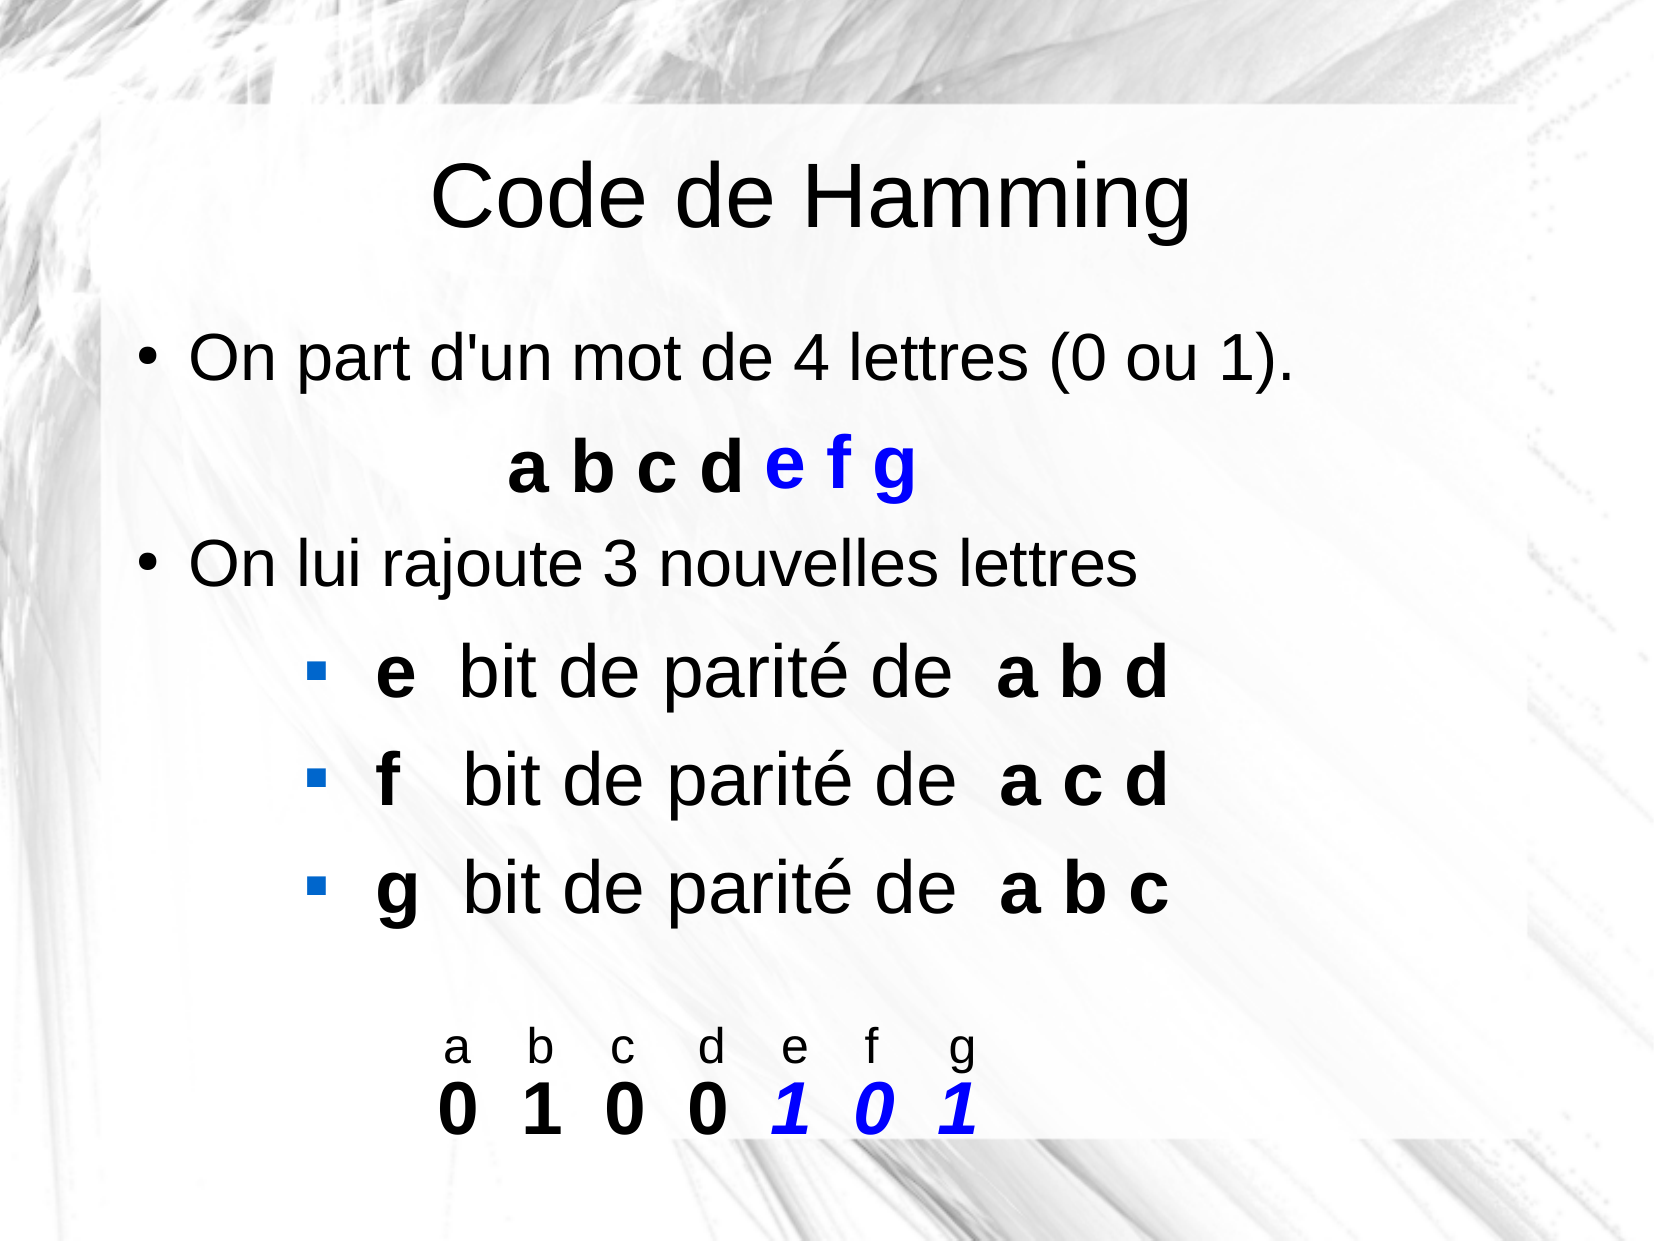

# Code de Hamming
On part d'un mot de 4 lettres (0 ou 1).
a b c d
On lui rajoute 3 nouvelles lettres
 e bit de parité de a b d
 f bit de parité de a c d
 g bit de parité de a b c
 0 1 0 0 1 0 1
e f g
 a b c d e f g